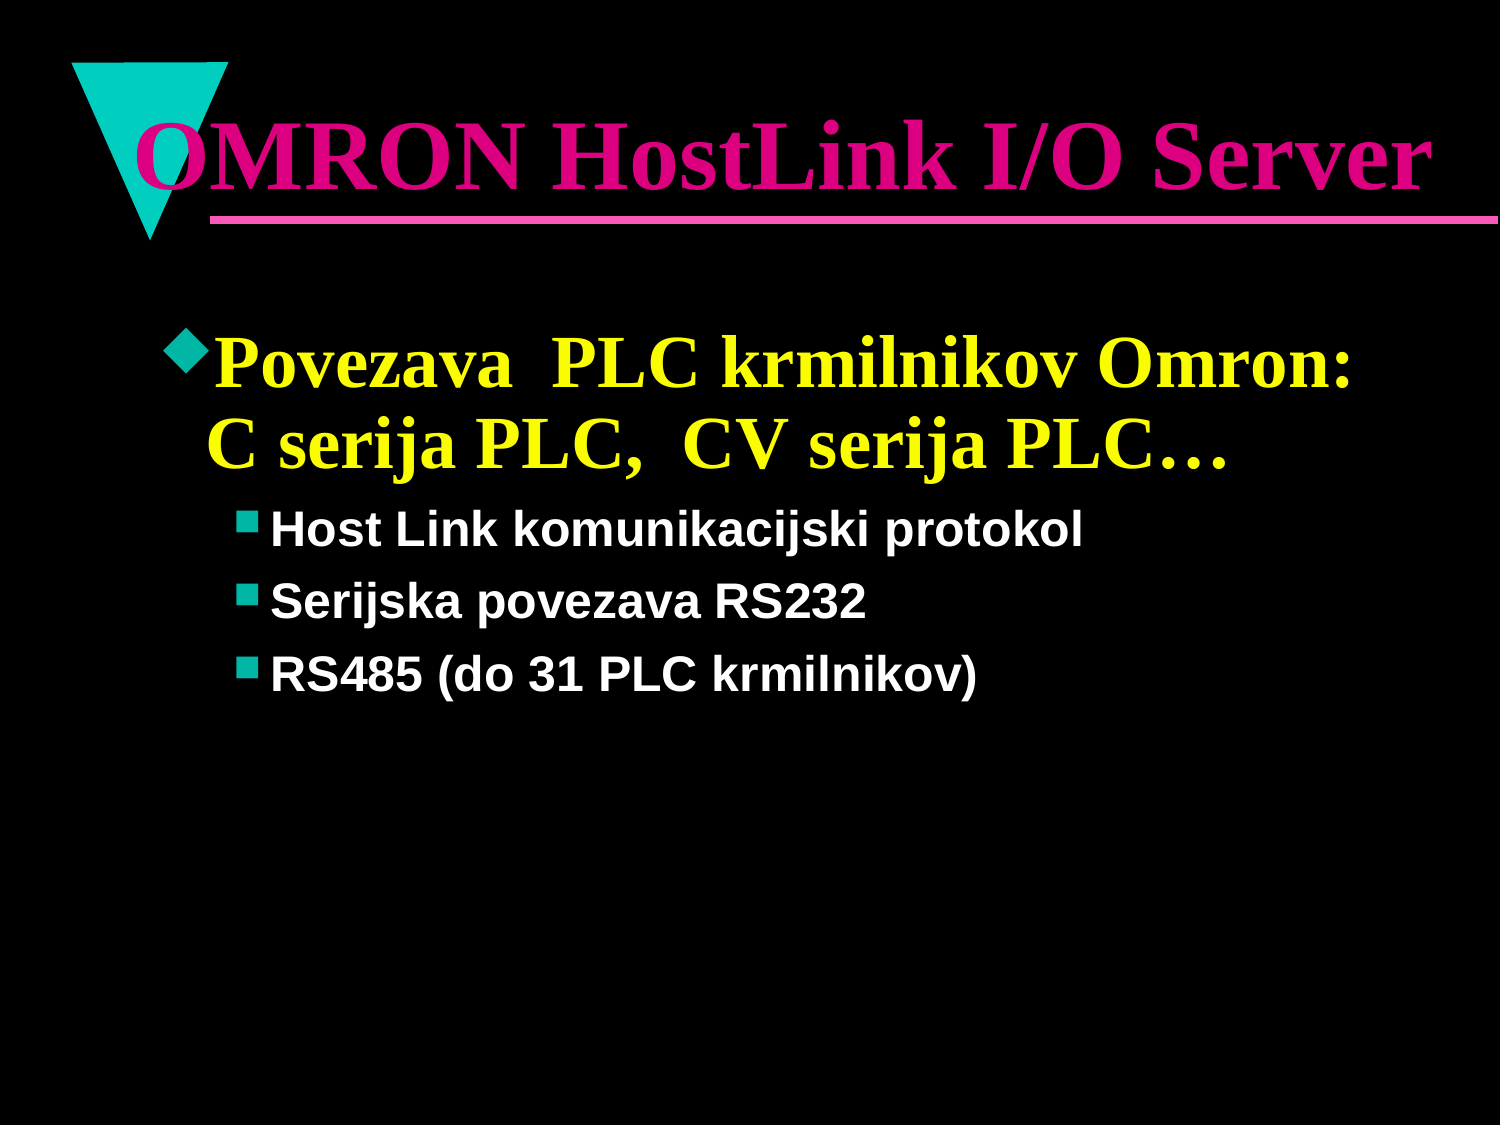

# OMRON HostLink I/O Server
Povezava PLC krmilnikov Omron: C serija PLC, CV serija PLC…
Host Link komunikacijski protokol
Serijska povezava RS232
RS485 (do 31 PLC krmilnikov)
RVP2
I/O komunikacija
17